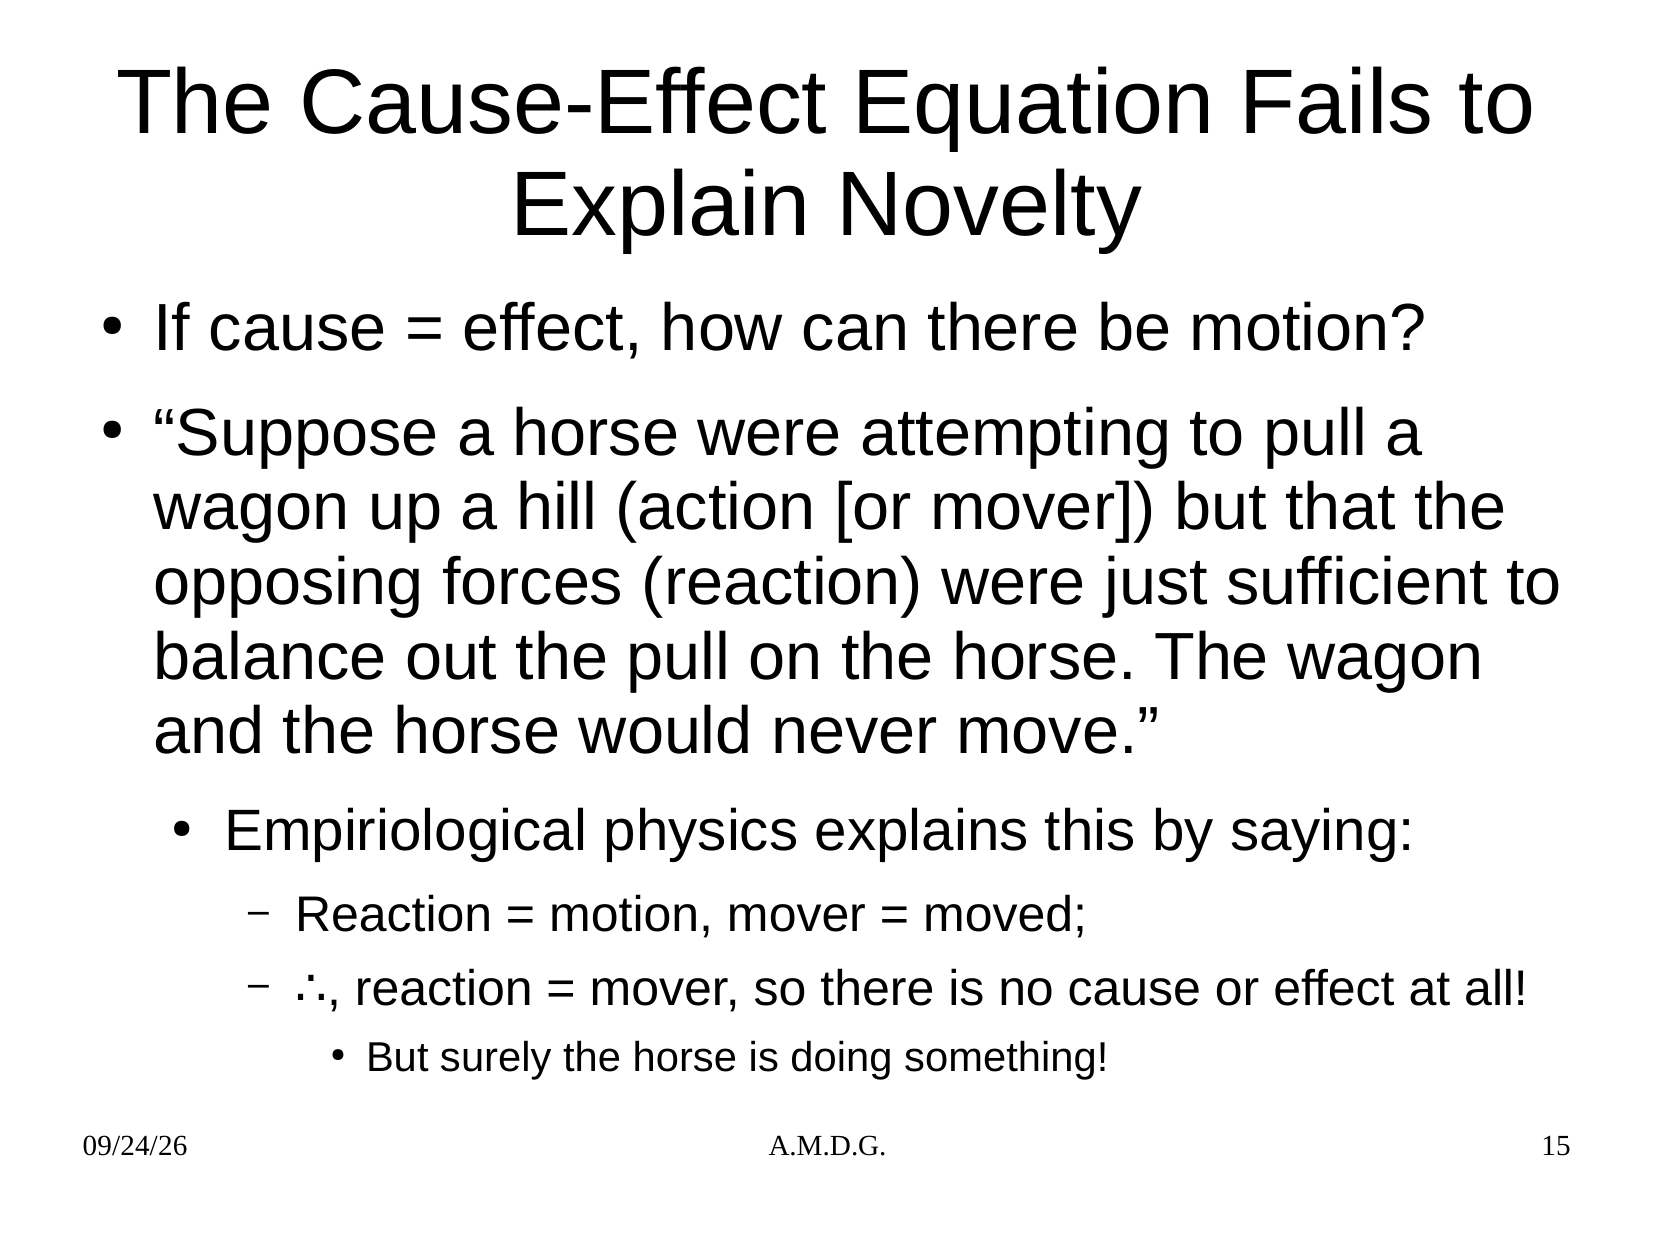

The Cause-Effect Equation Fails to Explain Novelty
# If cause = effect, how can there be motion?
“Suppose a horse were attempting to pull a wagon up a hill (action [or mover]) but that the opposing forces (reaction) were just sufficient to balance out the pull on the horse. The wagon and the horse would never move.”
Empiriological physics explains this by saying:
Reaction = motion, mover = moved;
∴, reaction = mover, so there is no cause or effect at all!
But surely the horse is doing something!
A.M.D.G.
15